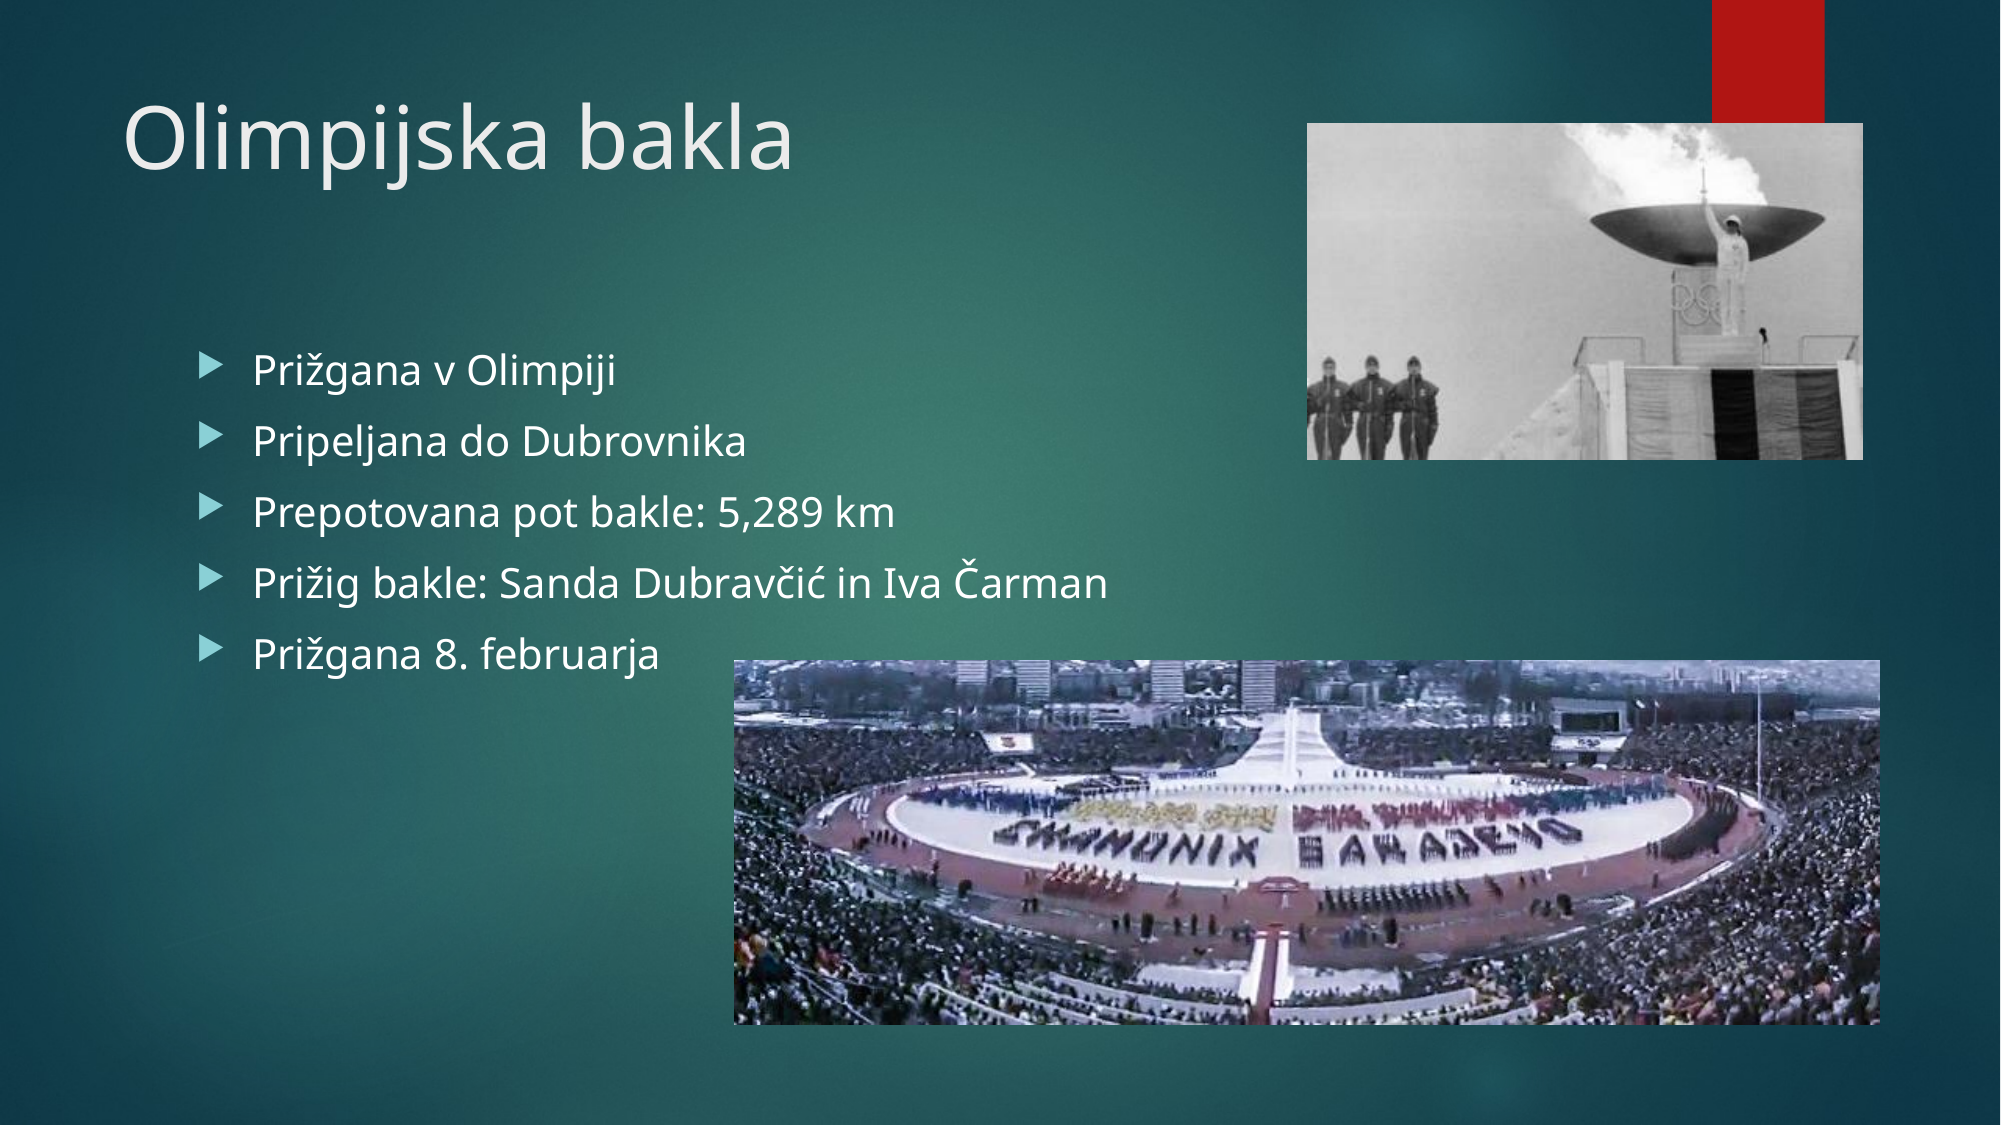

# Olimpijska bakla
Prižgana v Olimpiji
Pripeljana do Dubrovnika
Prepotovana pot bakle: 5,289 km
Prižig bakle: Sanda Dubravčić in Iva Čarman
Prižgana 8. februarja